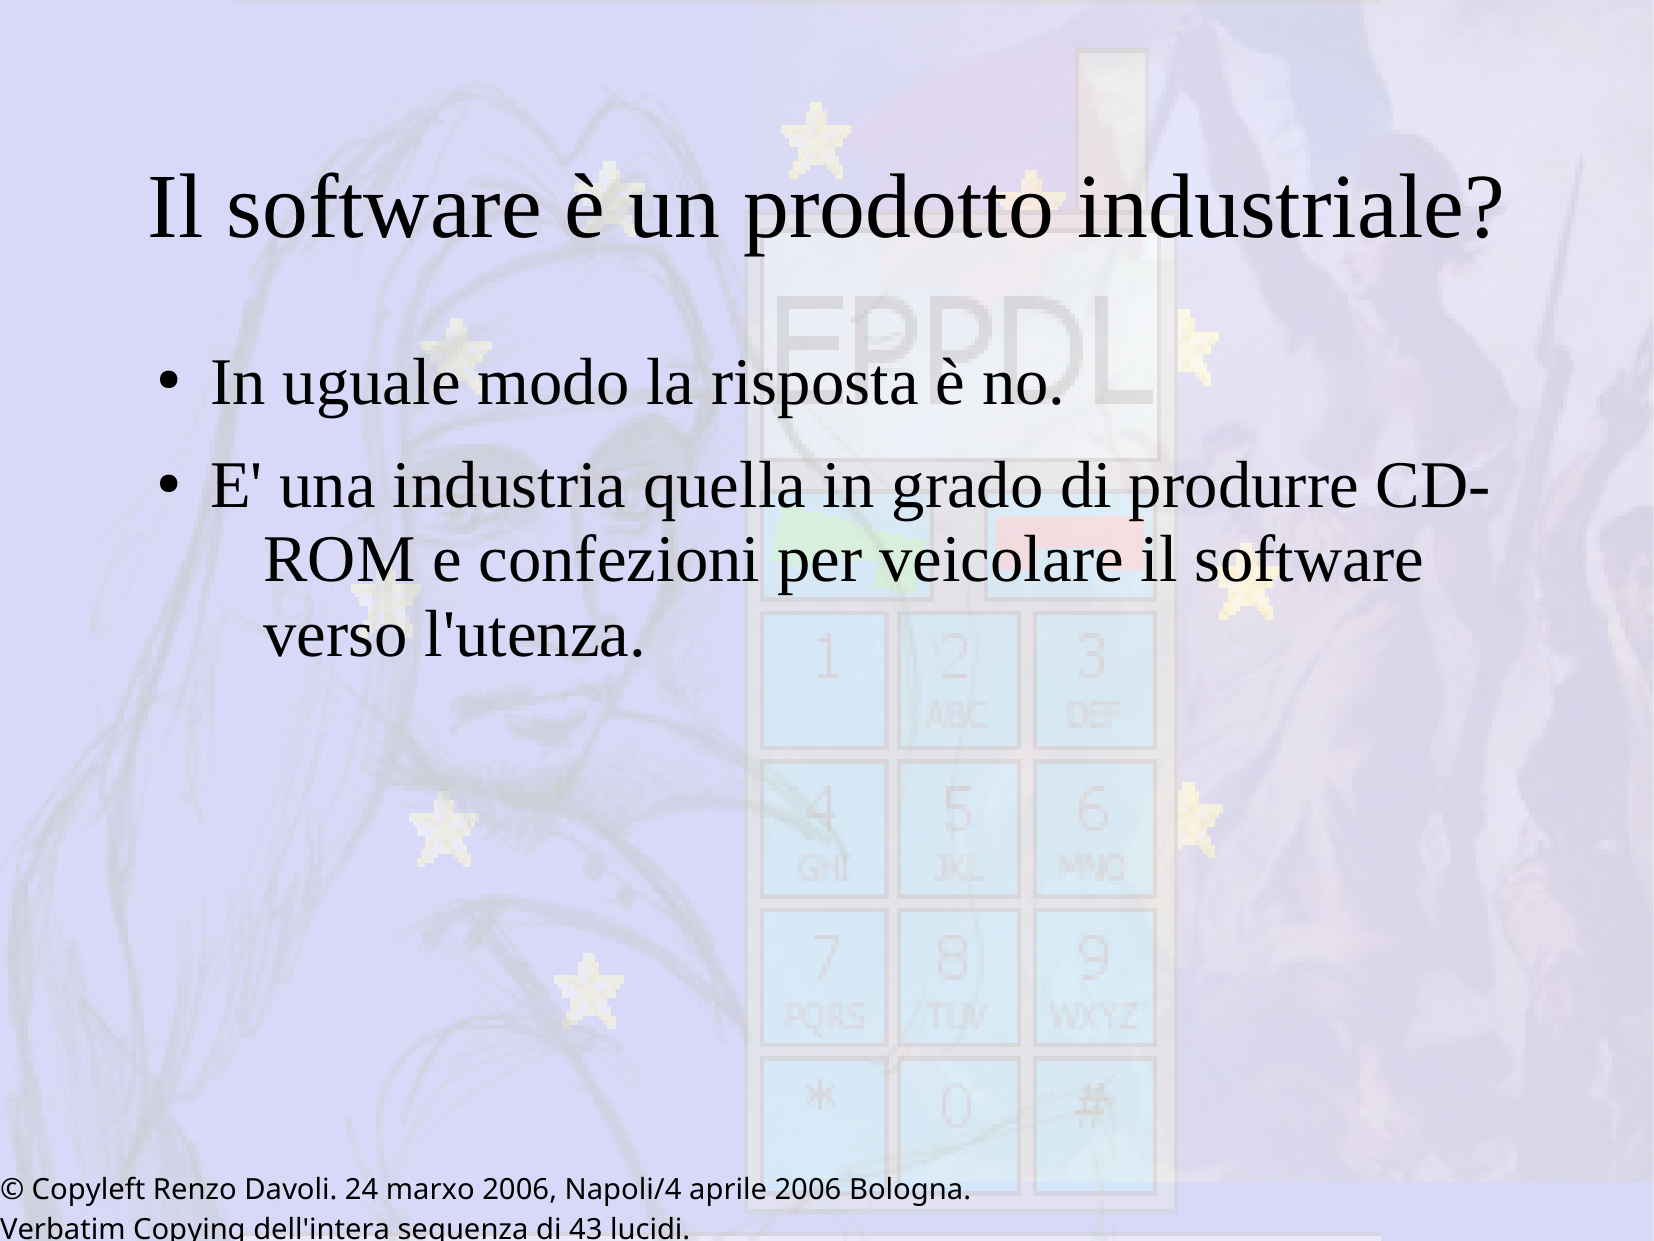

# Il software è un prodotto industriale?
In uguale modo la risposta è no.
E' una industria quella in grado di produrre CD-ROM e confezioni per veicolare il software verso l'utenza.